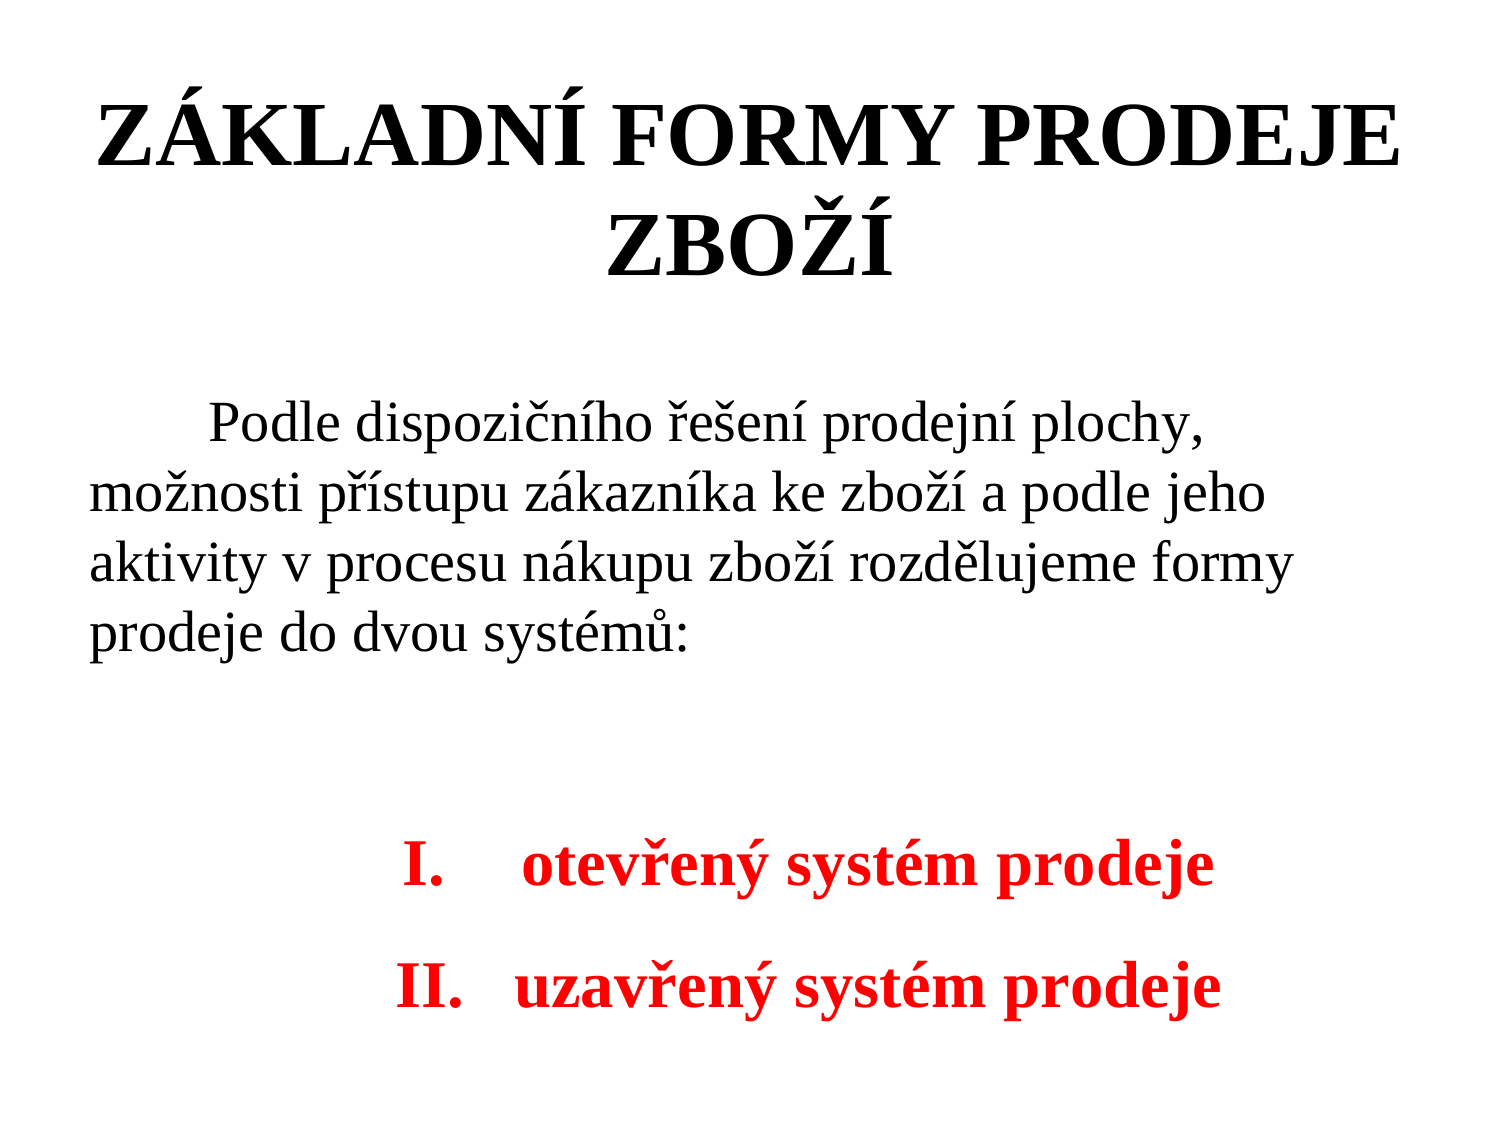

# ZÁKLADNÍ FORMY PRODEJE ZBOŽÍ
	Podle dispozičního řešení prodejní plochy, možnosti přístupu zákazníka ke zboží a podle jeho aktivity v procesu nákupu zboží rozdělujeme formy prodeje do dvou systémů:
	I.	otevřený systém prodeje
	II.	uzavřený systém prodeje